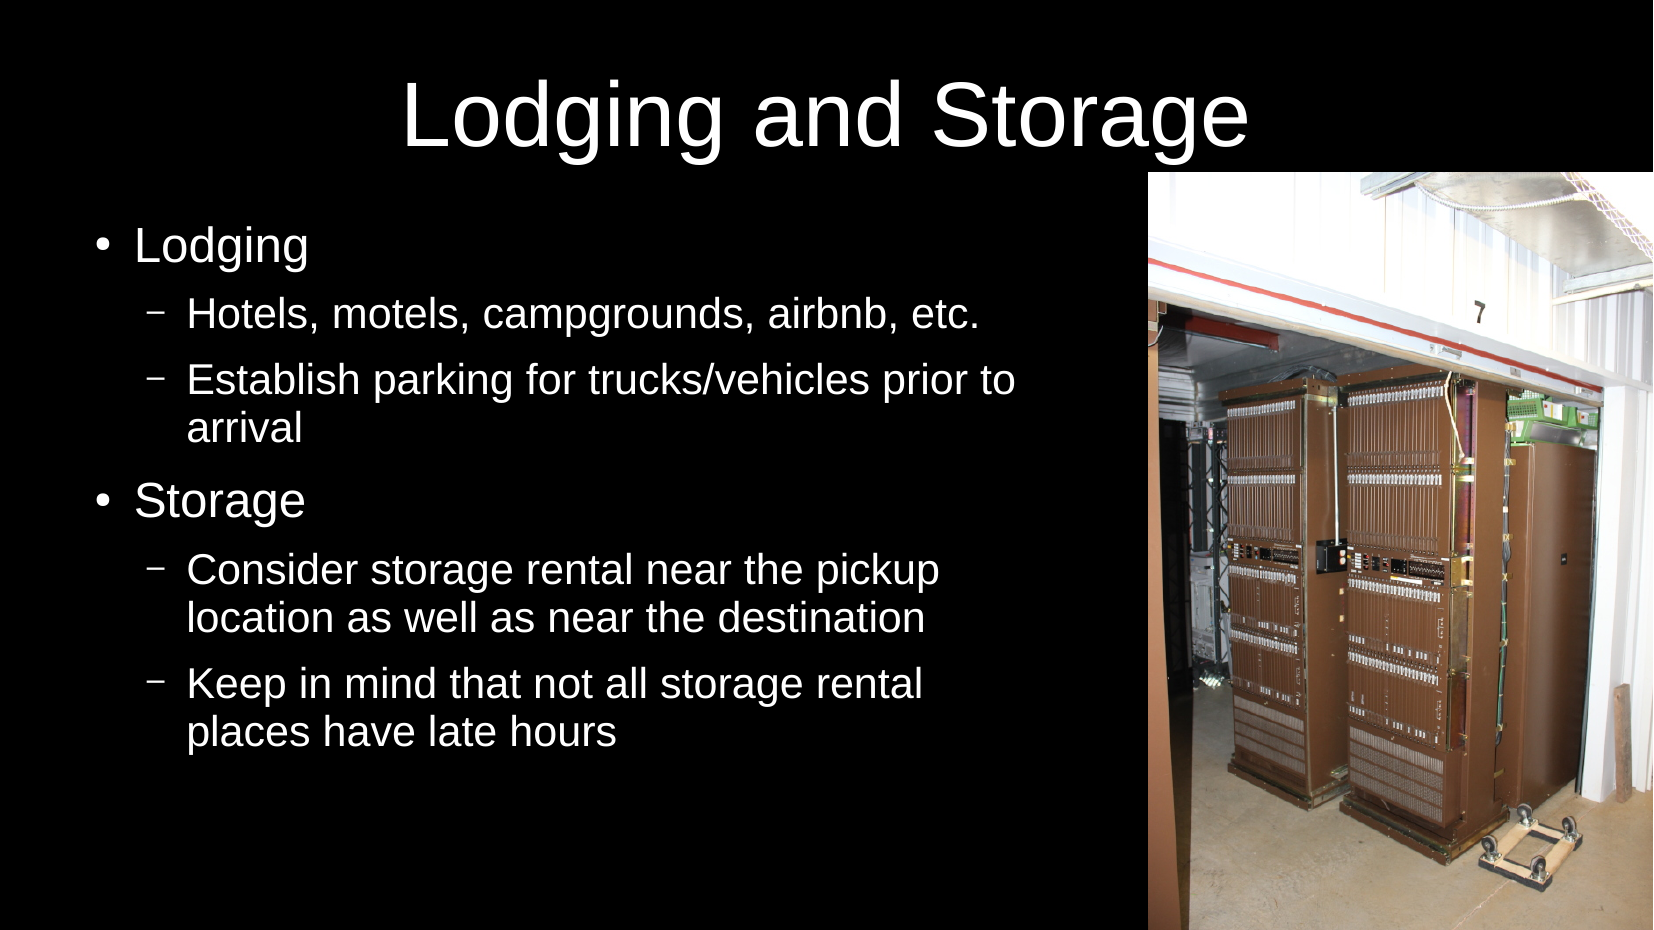

# Lodging and Storage
Lodging
Hotels, motels, campgrounds, airbnb, etc.
Establish parking for trucks/vehicles prior to arrival
Storage
Consider storage rental near the pickup location as well as near the destination
Keep in mind that not all storage rental places have late hours